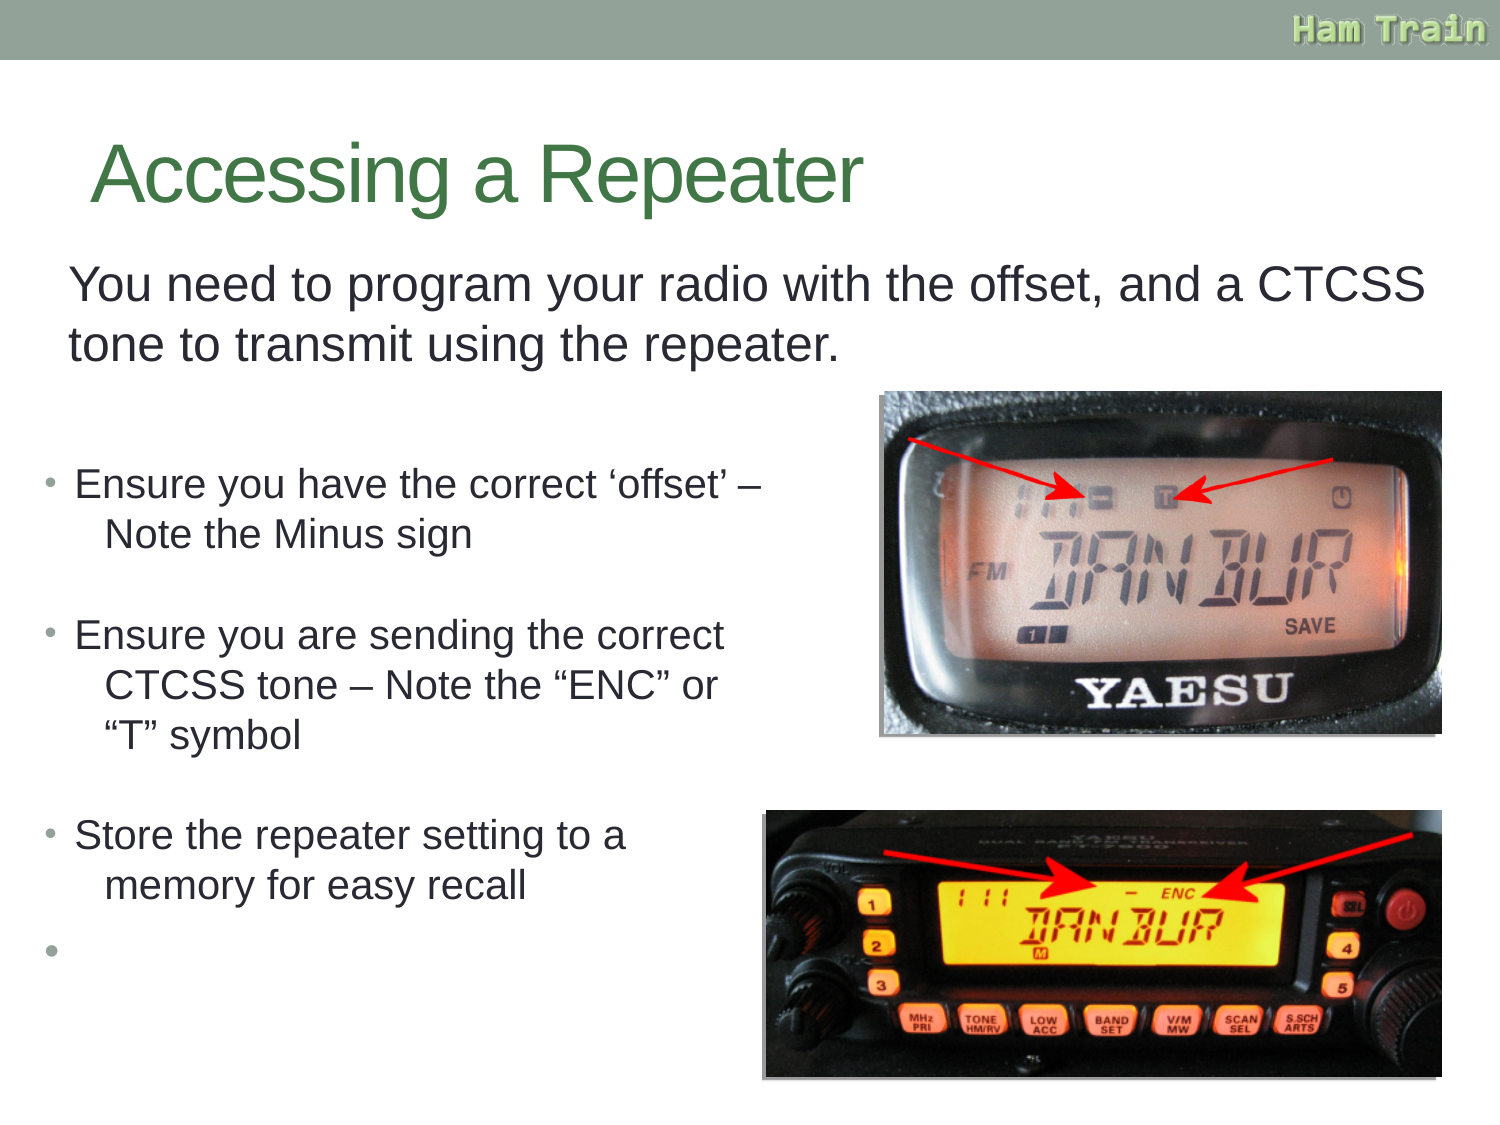

# Accessing a Repeater
You need to program your radio with the offset, and a CTCSS tone to transmit using the repeater.
Ensure you have the correct ‘offset’ – Note the Minus sign
Ensure you are sending the correct CTCSS tone – Note the “ENC” or “T” symbol
Store the repeater setting to a memory for easy recall